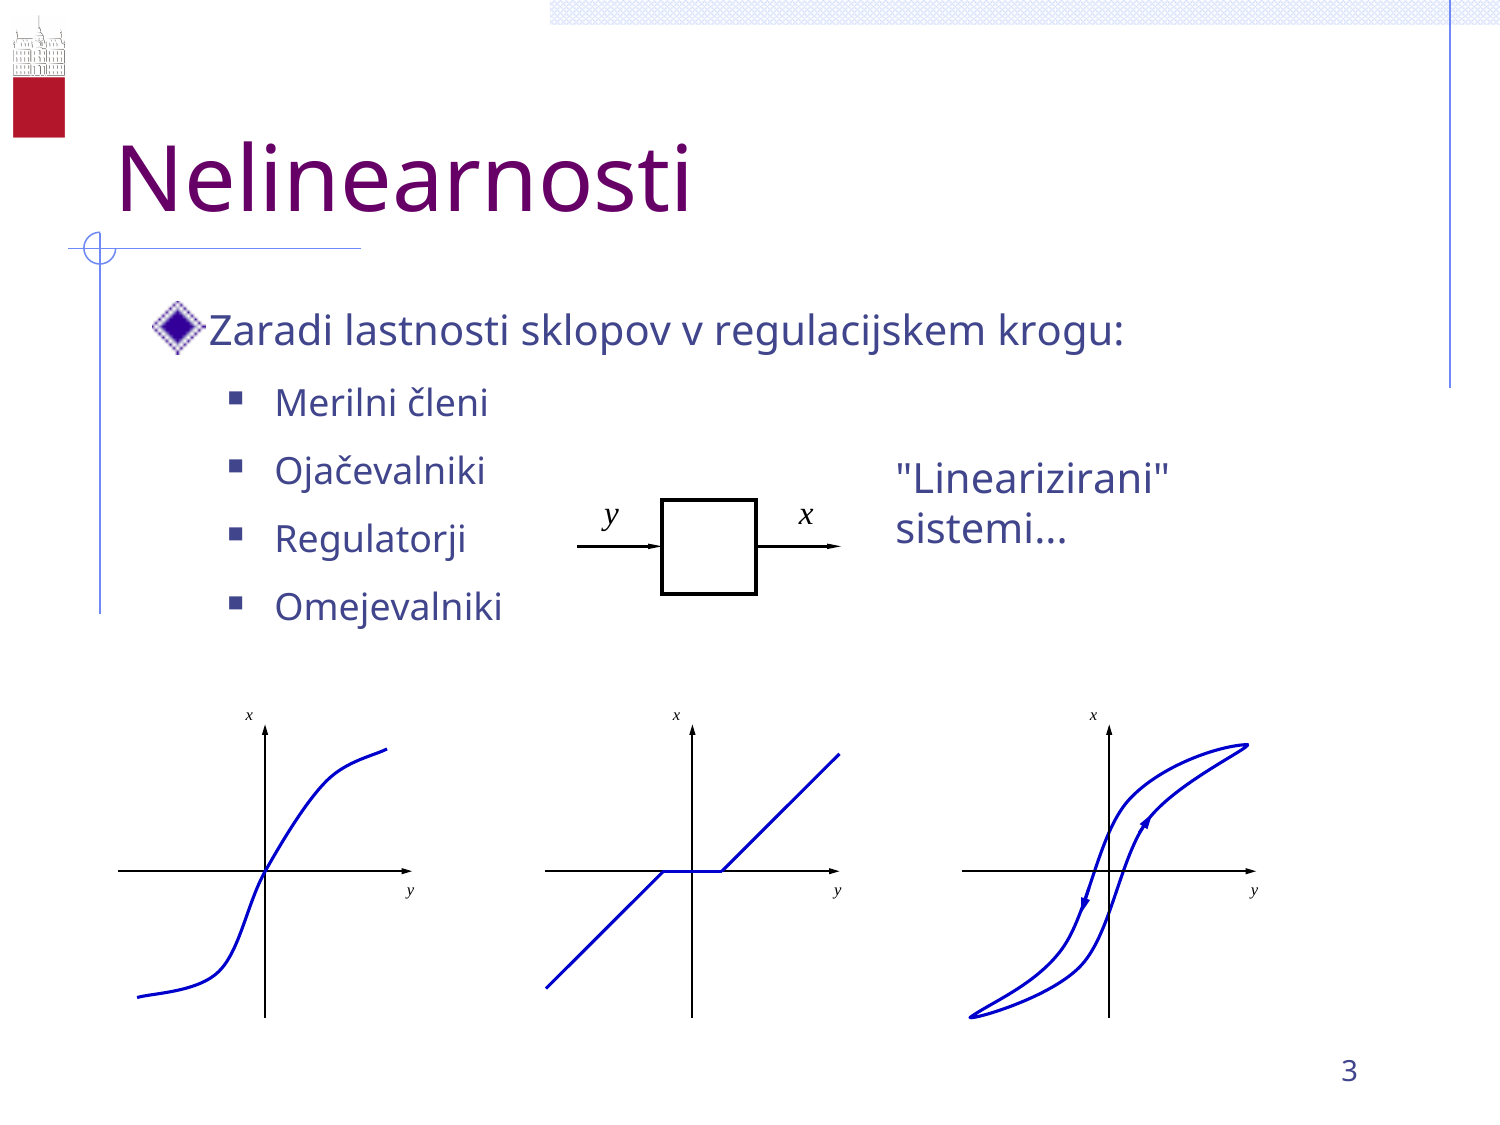

# Nelinearnosti
Zaradi lastnosti sklopov v regulacijskem krogu:
Merilni členi
Ojačevalniki
Regulatorji
Omejevalniki
"Linearizirani" sistemi...